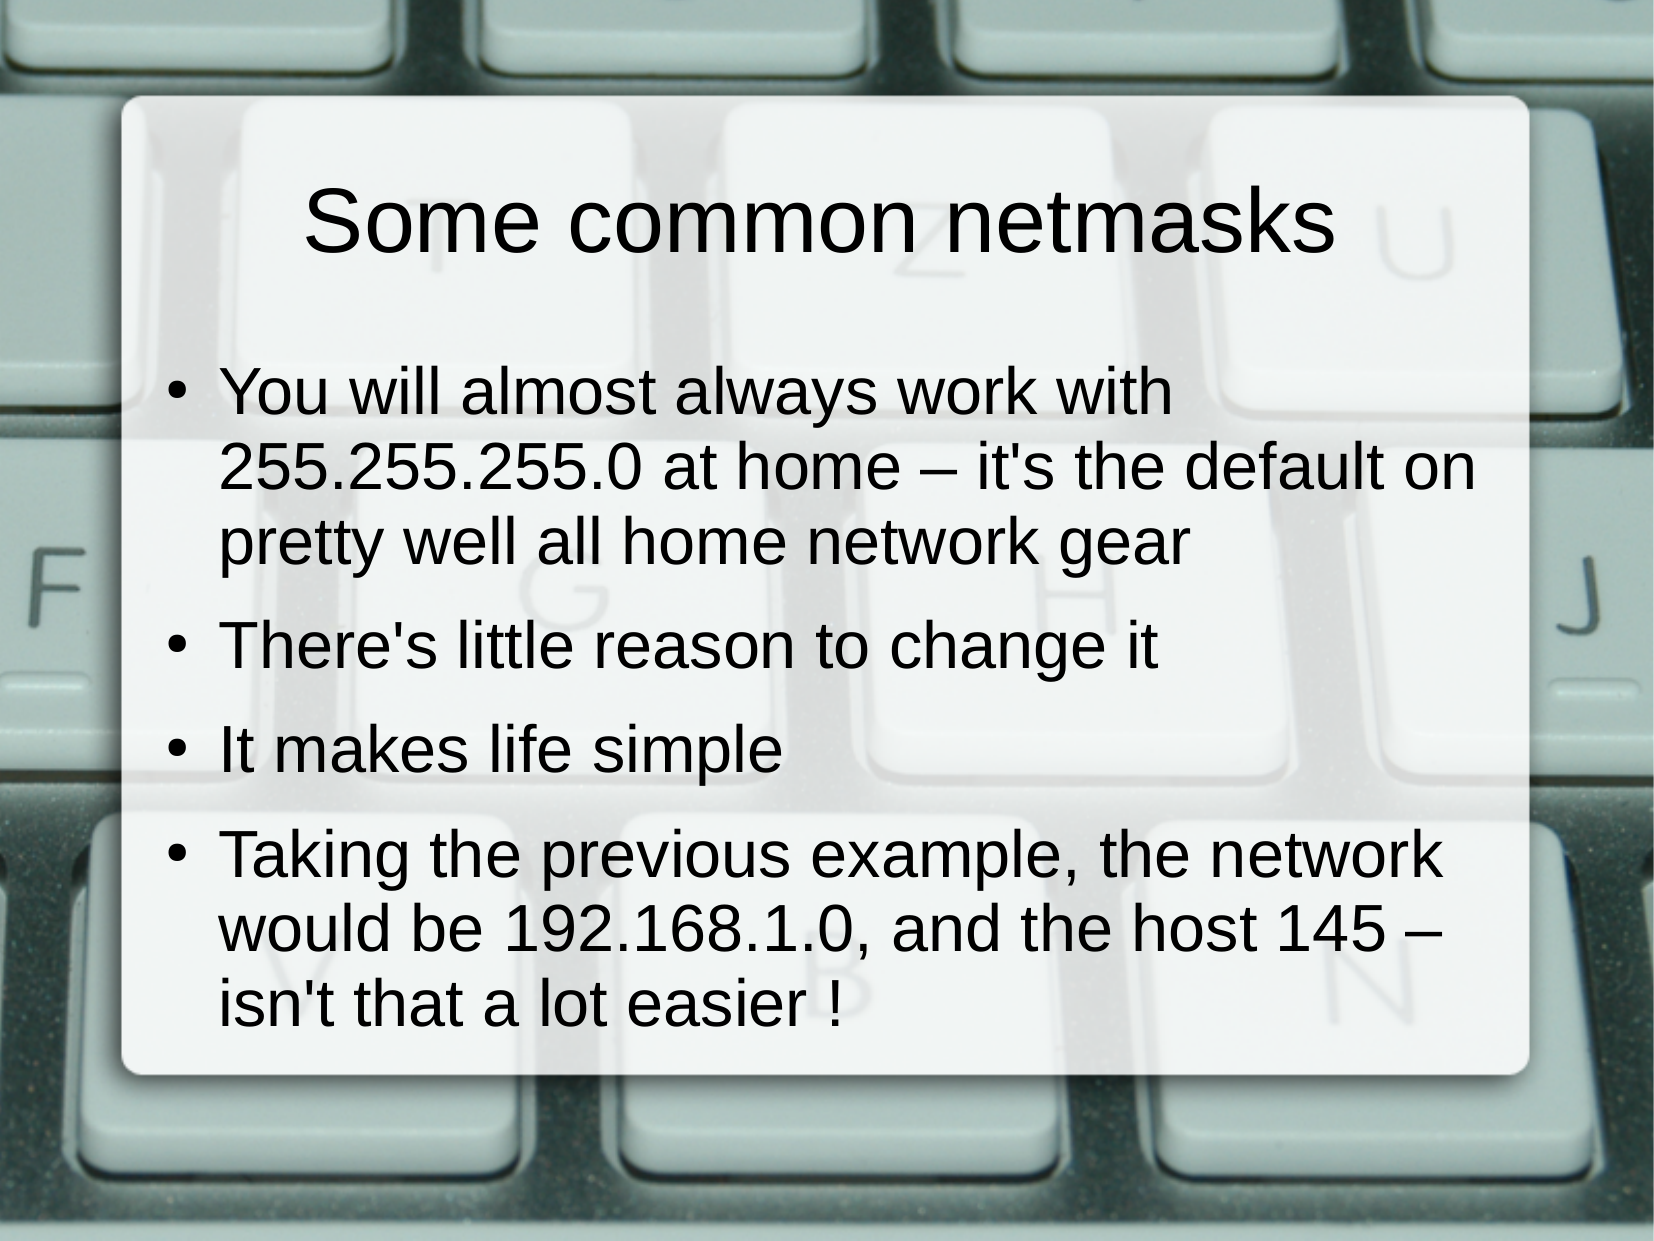

# Some common netmasks
You will almost always work with 255.255.255.0 at home – it's the default on pretty well all home network gear
There's little reason to change it
It makes life simple
Taking the previous example, the network would be 192.168.1.0, and the host 145 – isn't that a lot easier !